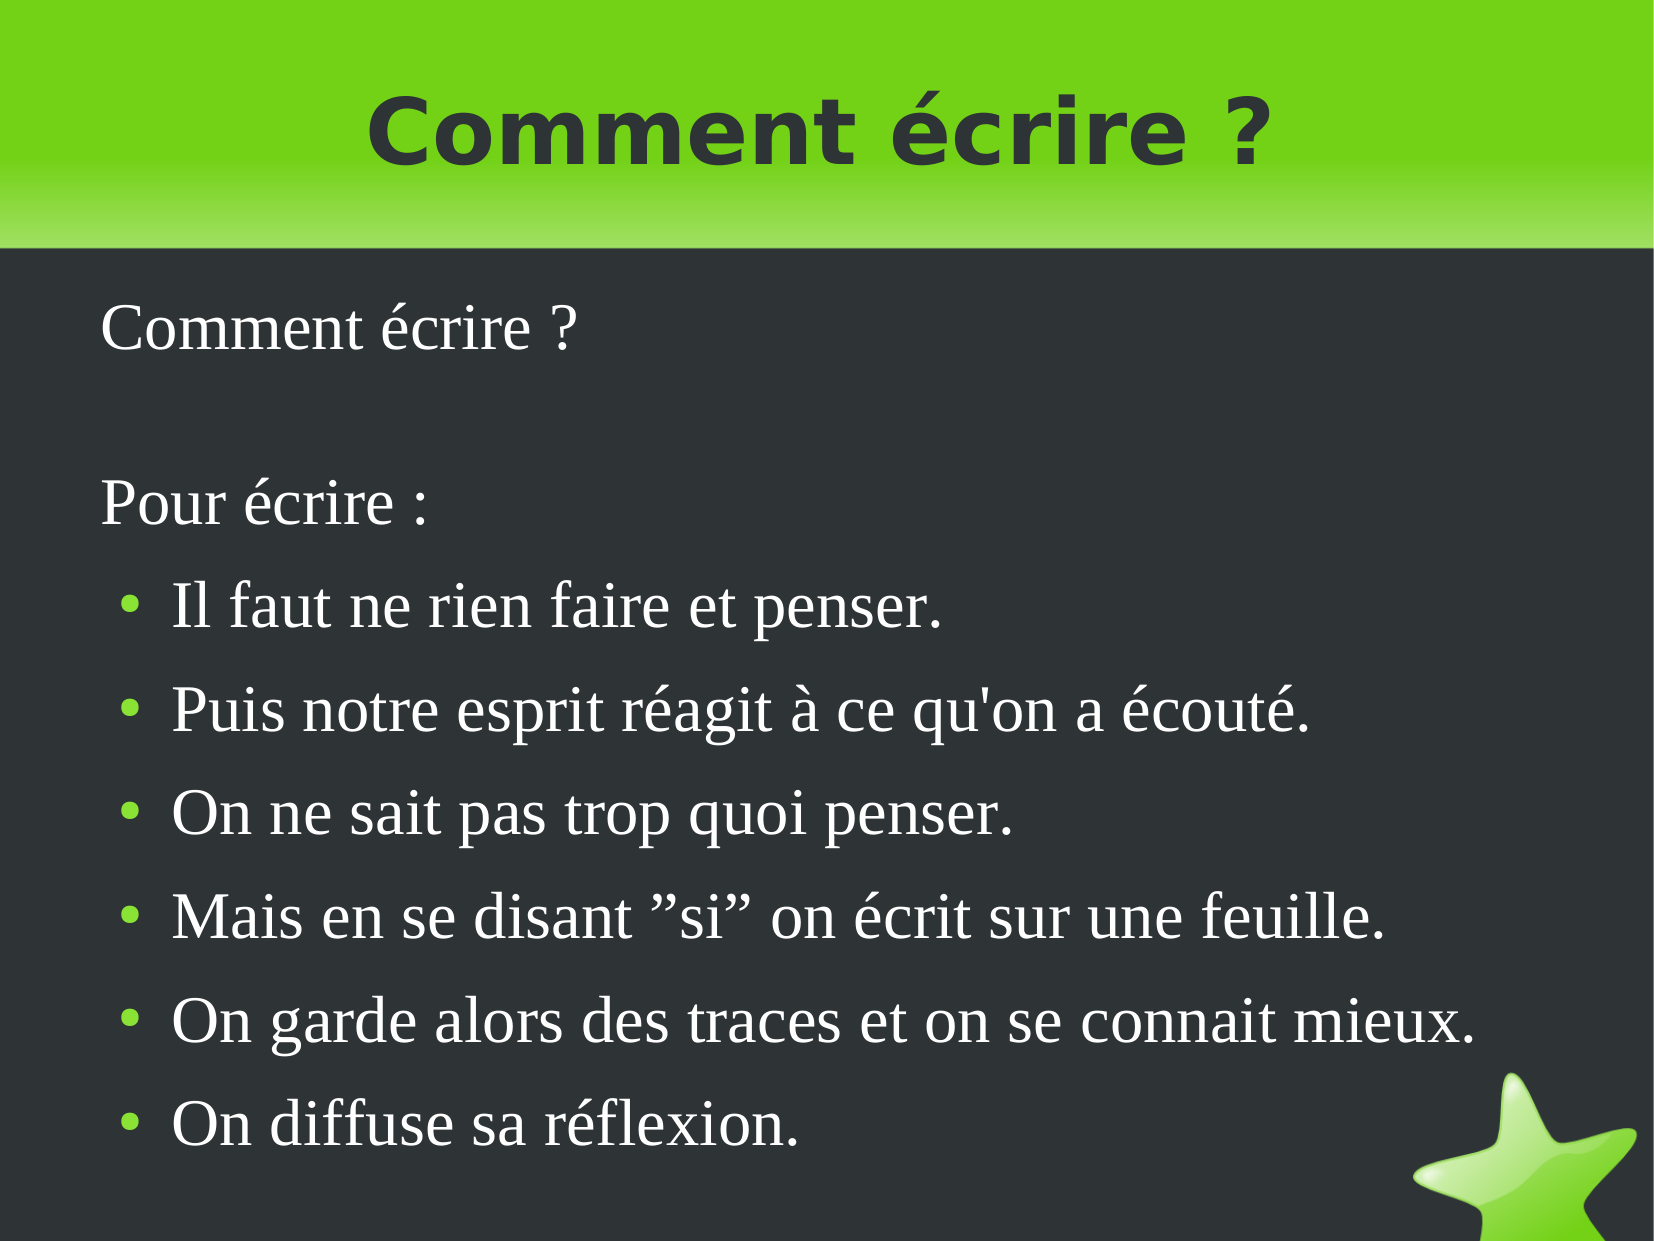

# Comment écrire ?
Comment écrire ?
Pour écrire :
Il faut ne rien faire et penser.
Puis notre esprit réagit à ce qu'on a écouté.
On ne sait pas trop quoi penser.
Mais en se disant ”si” on écrit sur une feuille.
On garde alors des traces et on se connait mieux.
On diffuse sa réflexion.